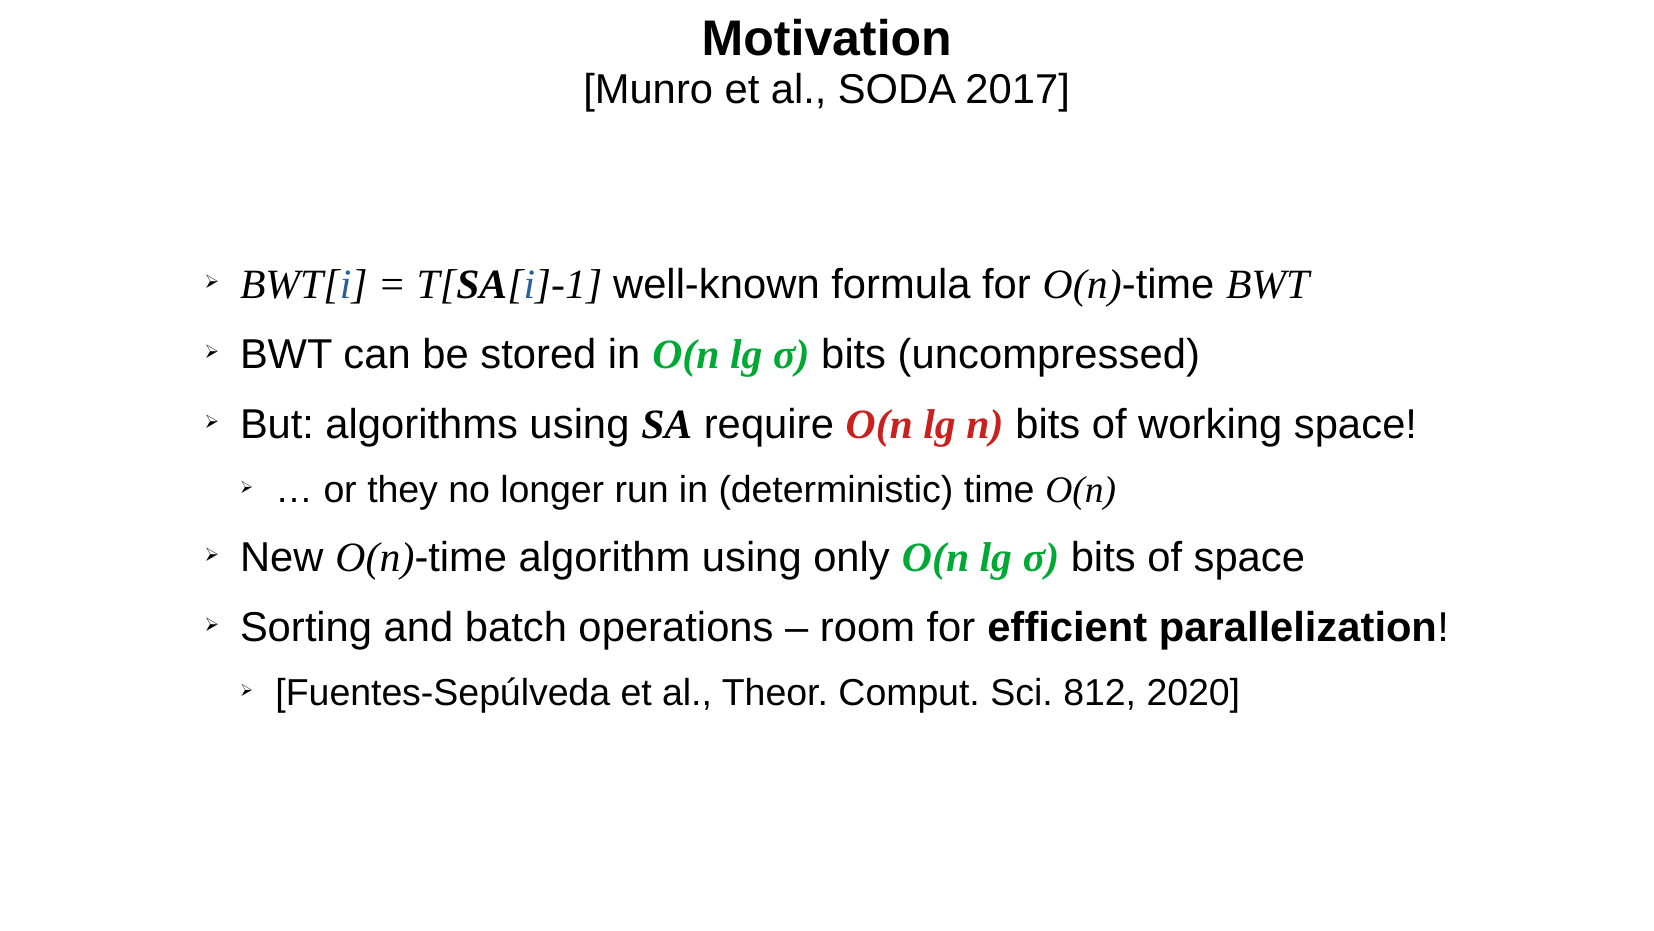

Motivation
[Munro et al., SODA 2017]
BWT[i] = T[SA[i]-1] well-known formula for O(n)-time BWT
BWT can be stored in O(n lg σ) bits (uncompressed)
But: algorithms using SA require O(n lg n) bits of working space!
… or they no longer run in (deterministic) time O(n)
New O(n)-time algorithm using only O(n lg σ) bits of space
Sorting and batch operations – room for efficient parallelization!
[Fuentes-Sepúlveda et al., Theor. Comput. Sci. 812, 2020]